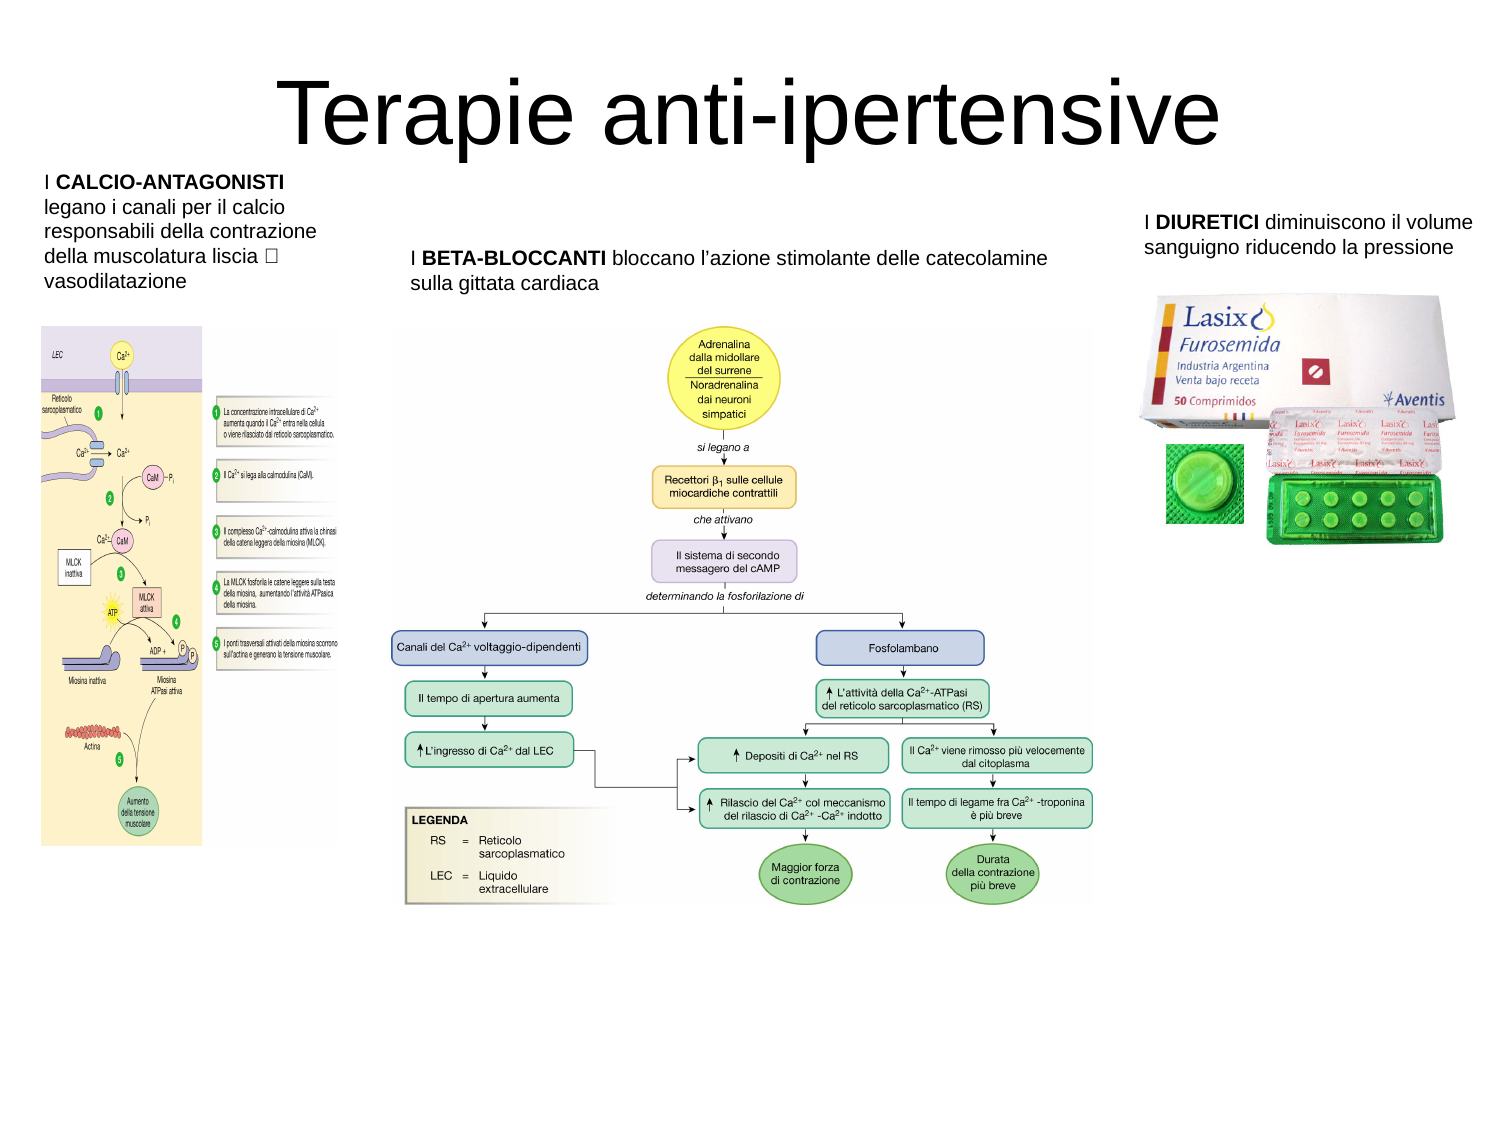

# Terapie anti-ipertensive
I CALCIO-ANTAGONISTI legano i canali per il calcio responsabili della contrazione della muscolatura liscia  vasodilatazione
I DIURETICI diminuiscono il volume sanguigno riducendo la pressione
I BETA-BLOCCANTI bloccano l’azione stimolante delle catecolamine sulla gittata cardiaca